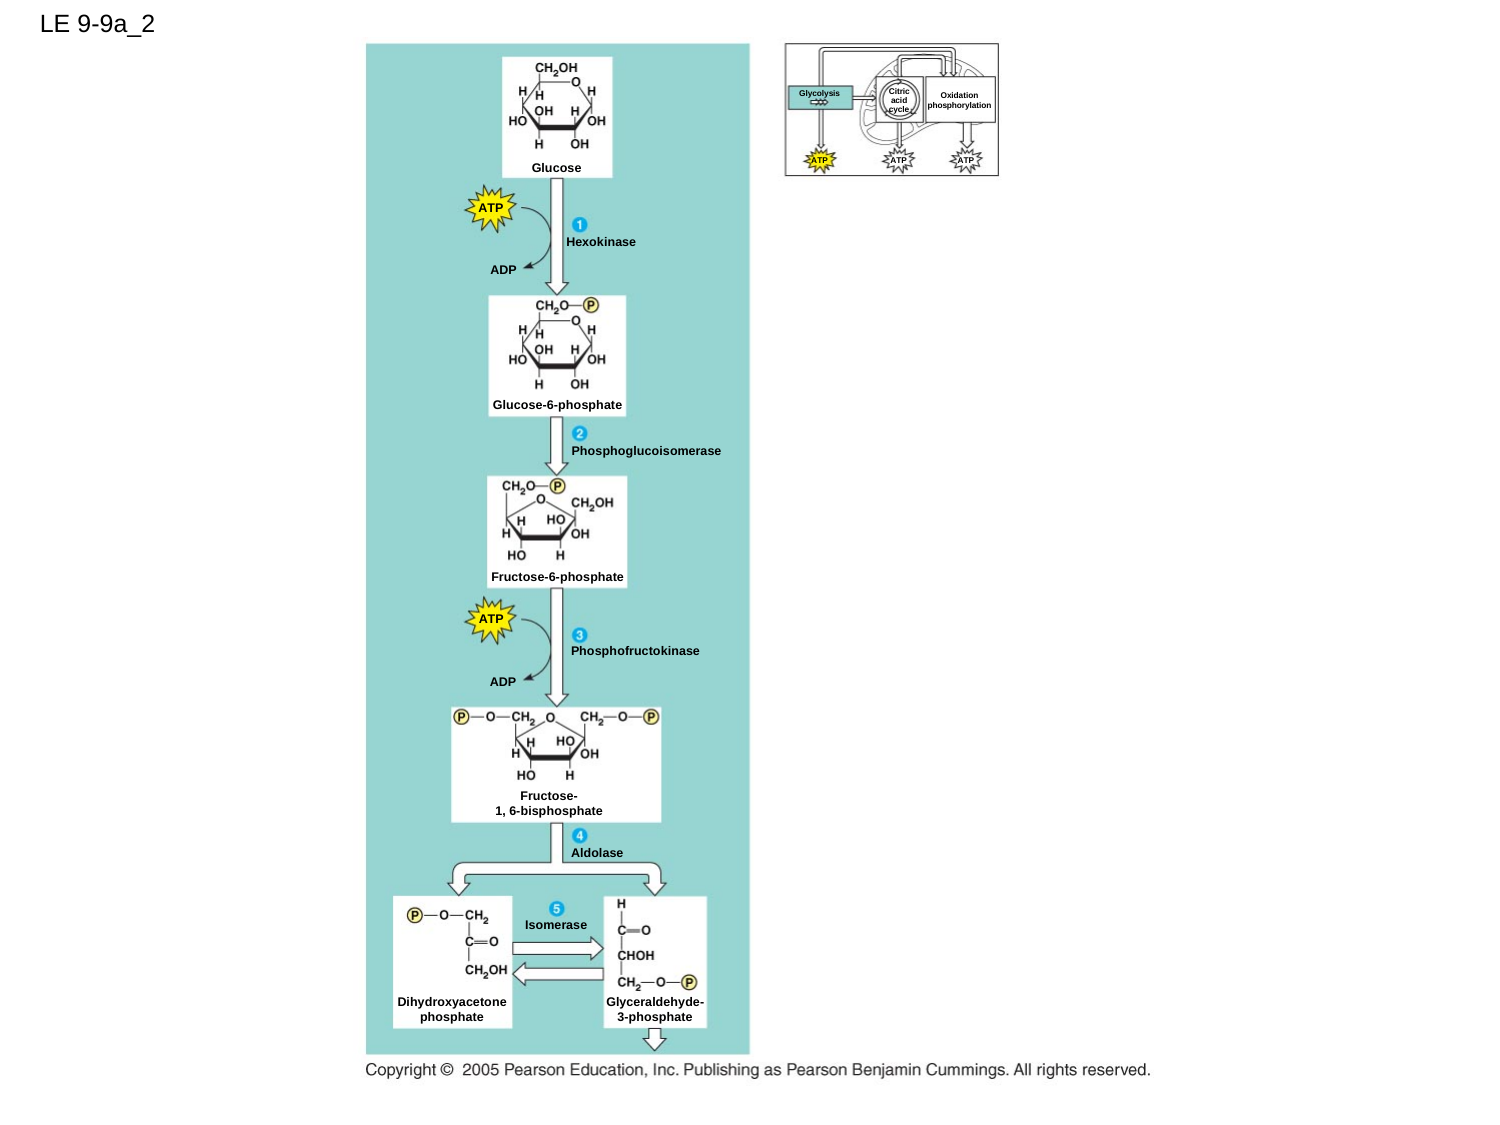

# LE 9-9a_2
Citric
acid
cycle
Glycolysis
Oxidation
phosphorylation
ATP
ATP
ATP
Glucose
ATP
Hexokinase
ADP
Glucose-6-phosphate
Phosphoglucoisomerase
Fructose-6-phosphate
ATP
Phosphofructokinase
ADP
Fructose-
1, 6-bisphosphate
Aldolase
Isomerase
Dihydroxyacetone
phosphate
Glyceraldehyde-
3-phosphate